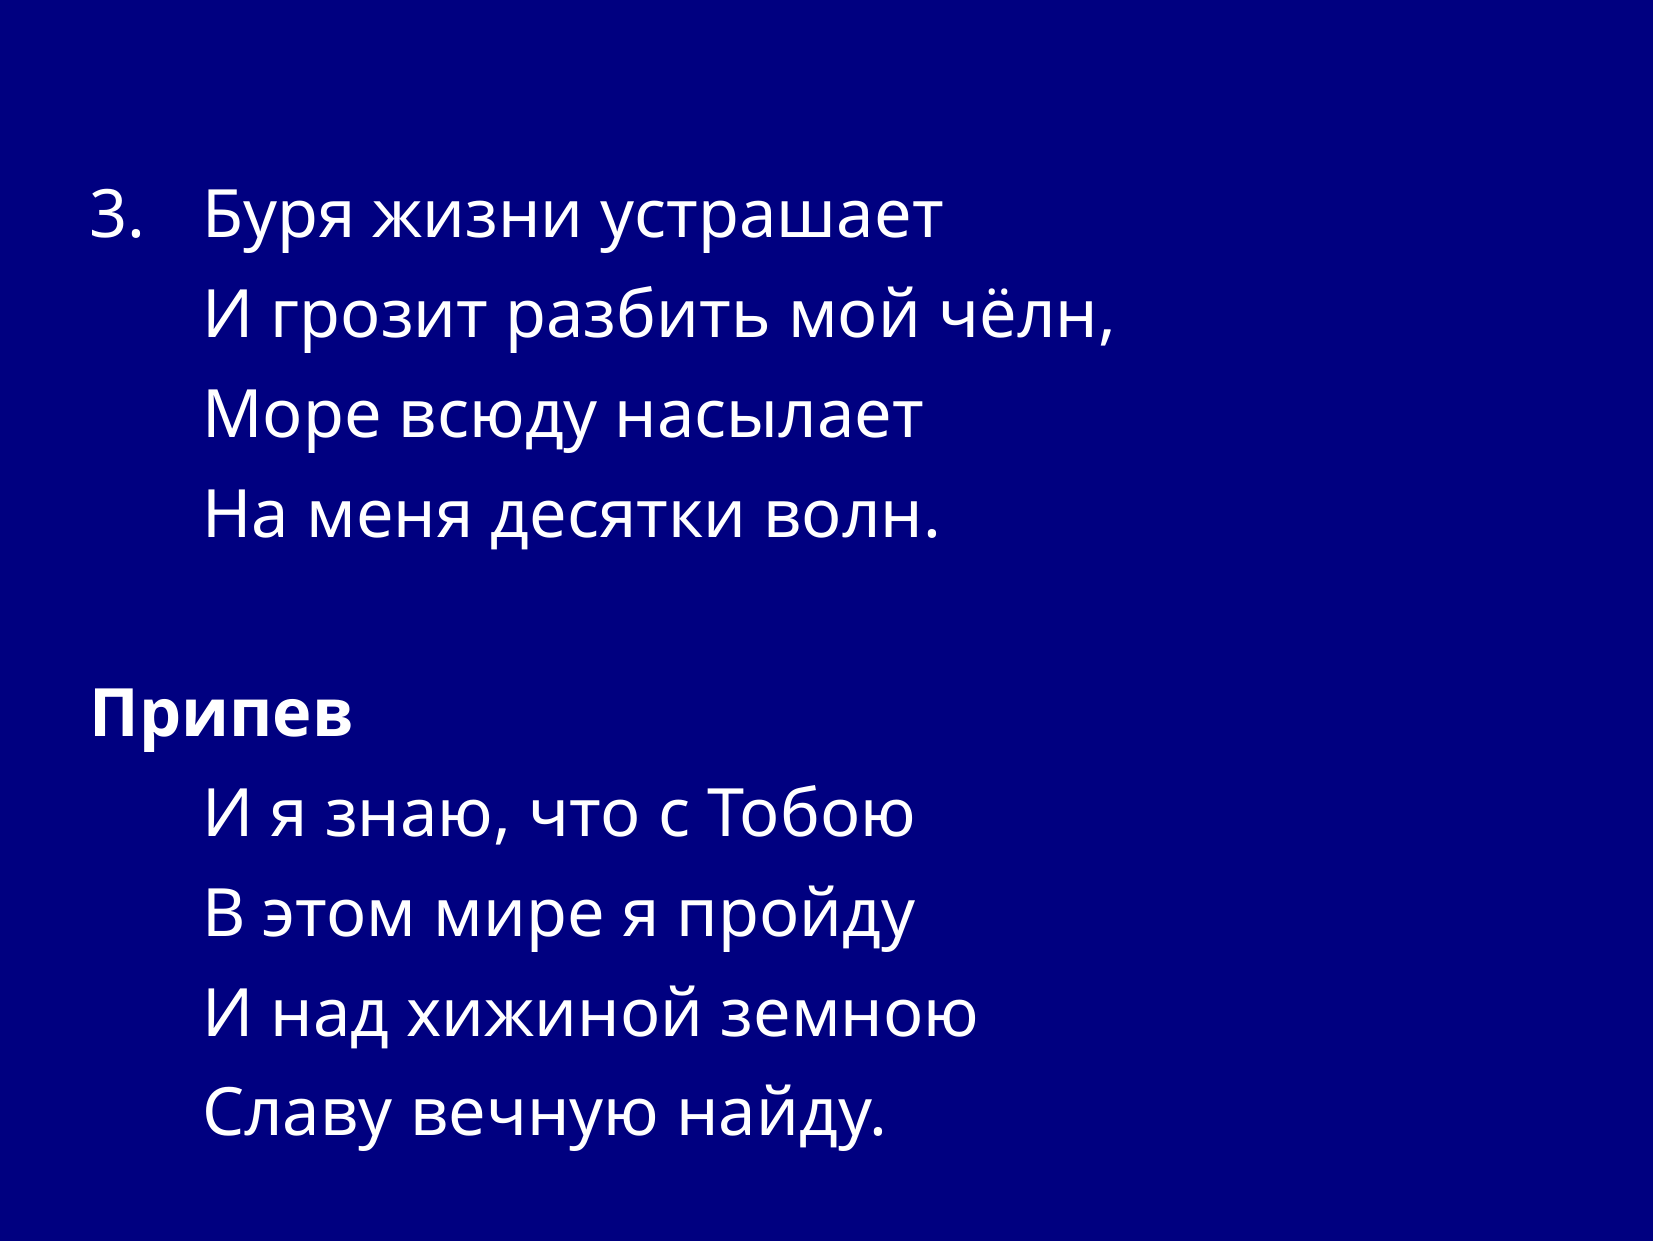

3.	Буря жизни устрашает
	И грозит разбить мой чёлн,
	Море всюду насылает
	На меня десятки волн.
Припев
	И я знаю, что с Тобою
	В этом мире я пройду
	И над хижиной земною
	Славу вечную найду.